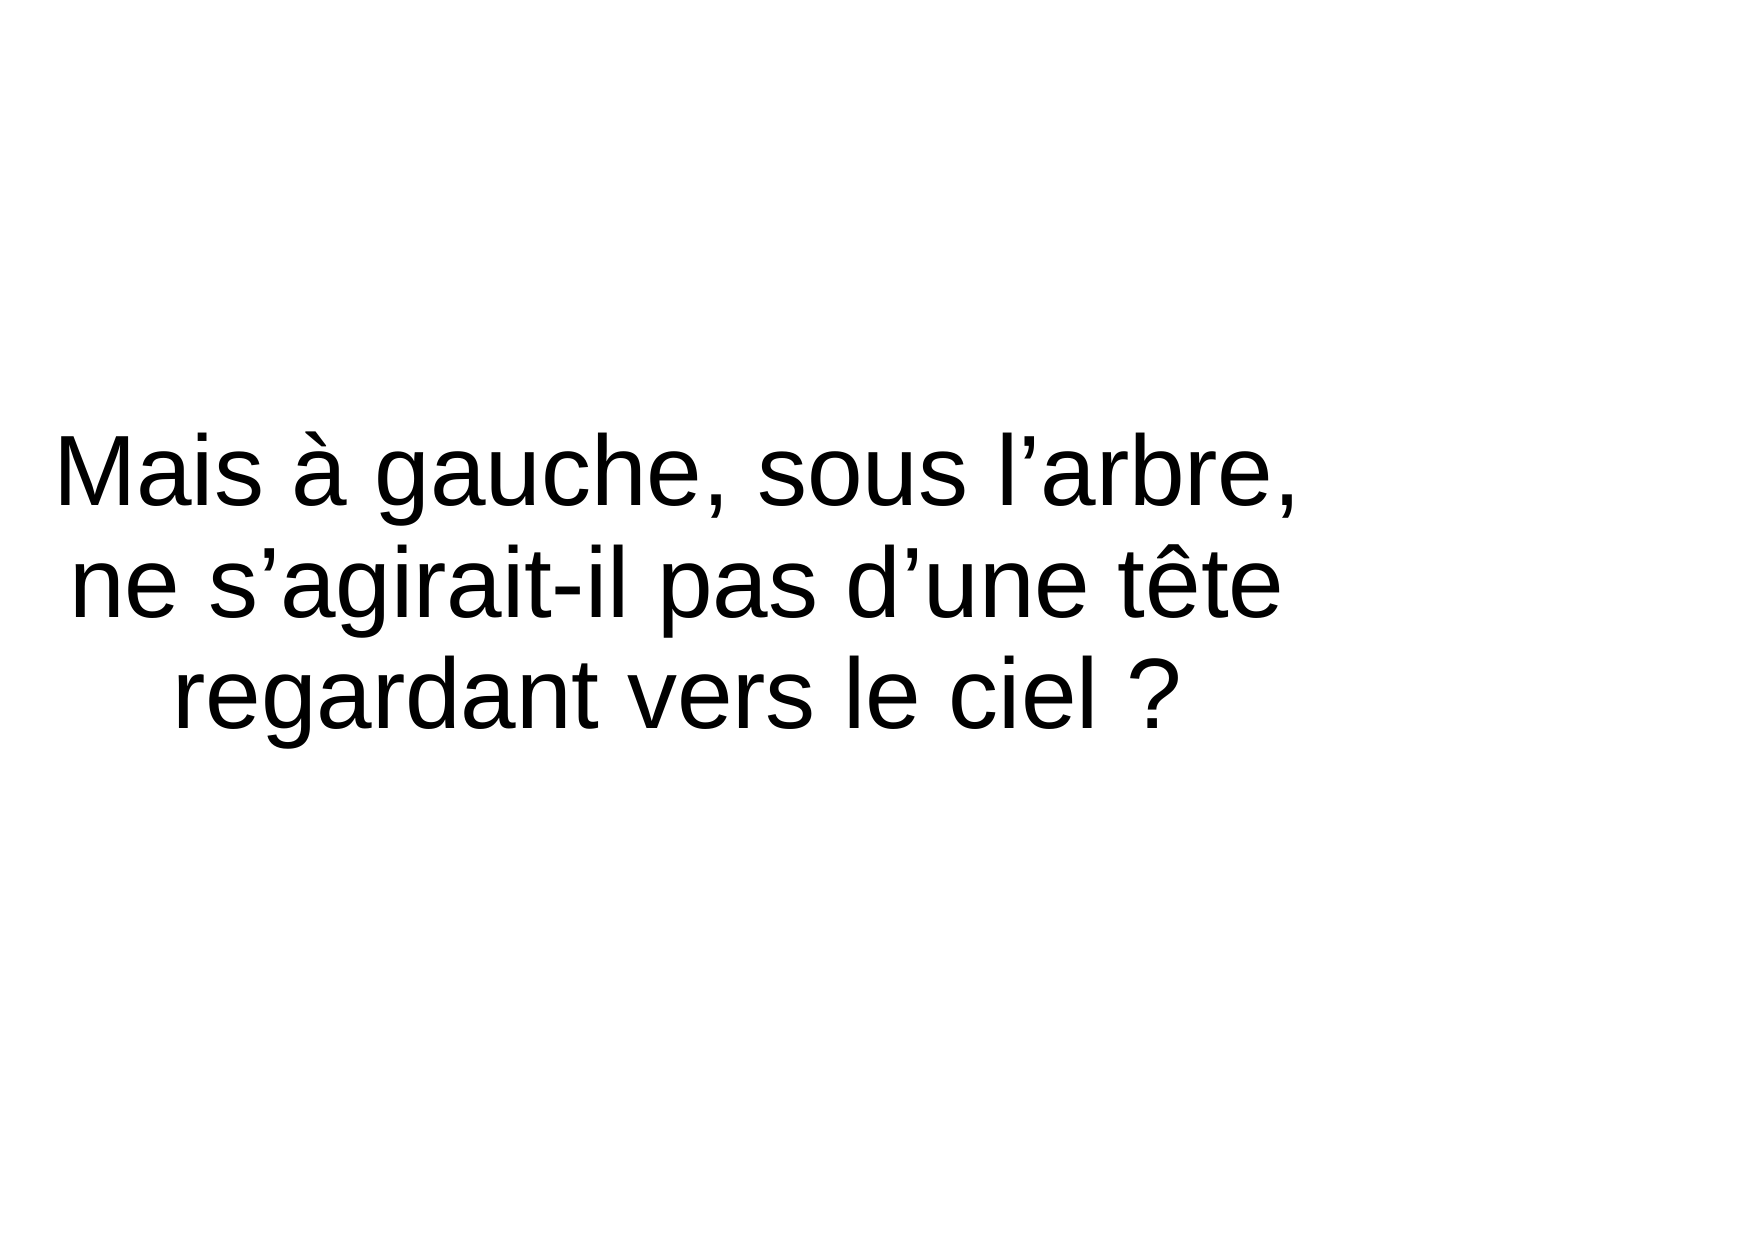

Mais à gauche, sous l’arbre,
ne s’agirait-il pas d’une tête
regardant vers le ciel ?